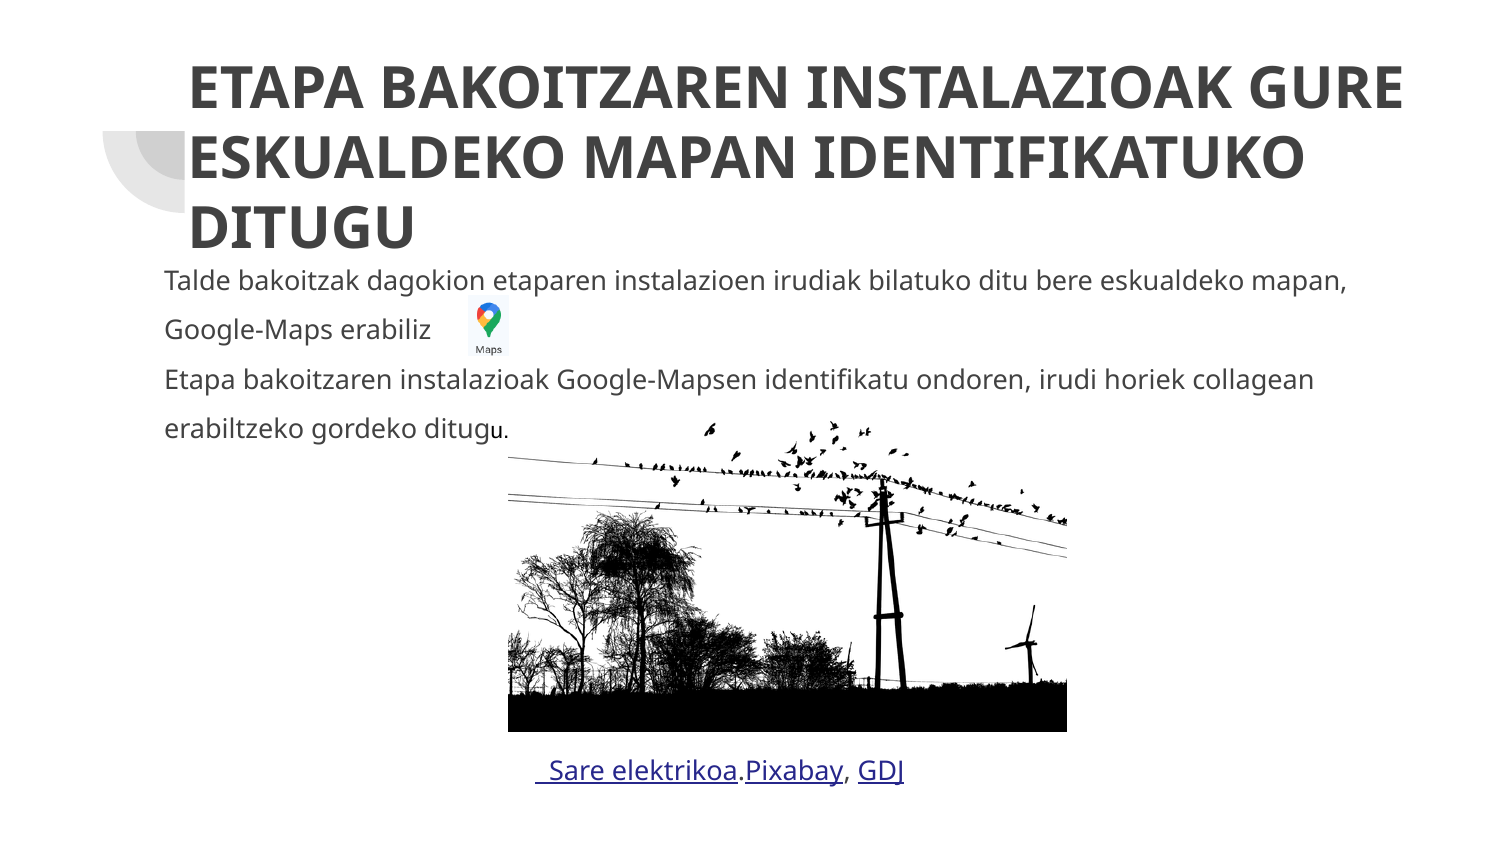

# ETAPA BAKOITZAREN INSTALAZIOAK GURE ESKUALDEKO MAPAN IDENTIFIKATUKO DITUGU
Talde bakoitzak dagokion etaparen instalazioen irudiak bilatuko ditu bere eskualdeko mapan,
Google-Maps erabiliz
Etapa bakoitzaren instalazioak Google-Mapsen identifikatu ondoren, irudi horiek collagean
erabiltzeko gordeko ditugu.
 Sare elektrikoa.Pixabay, GDJ